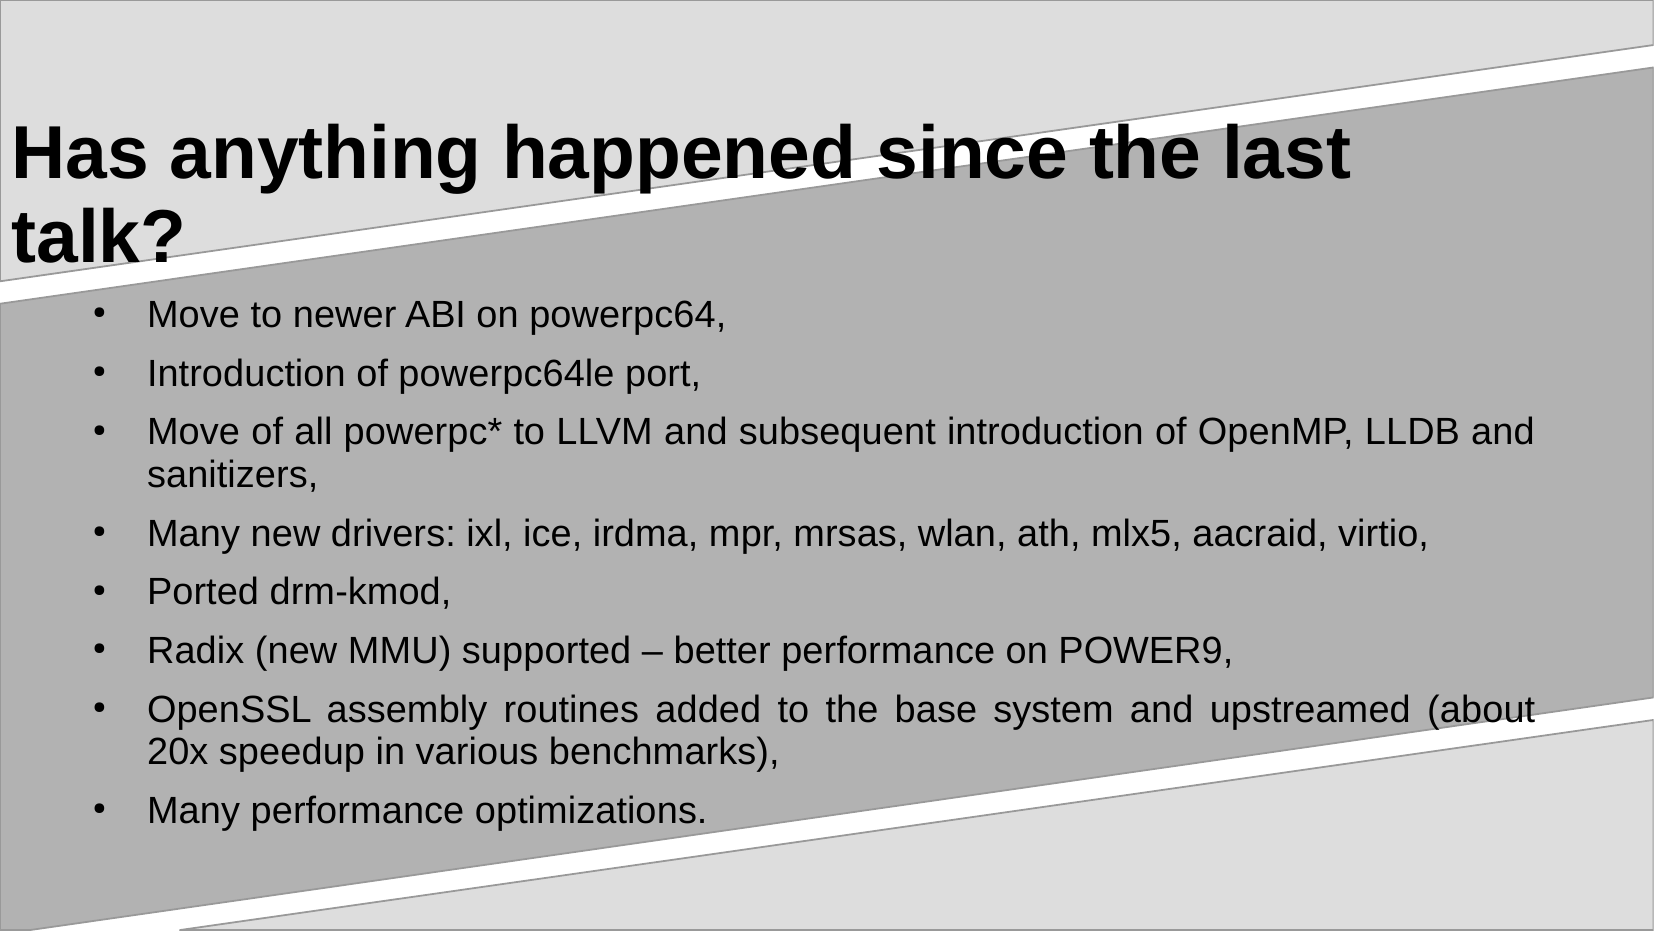

# Has anything happened since the last talk?
Move to newer ABI on powerpc64,
Introduction of powerpc64le port,
Move of all powerpc* to LLVM and subsequent introduction of OpenMP, LLDB and sanitizers,
Many new drivers: ixl, ice, irdma, mpr, mrsas, wlan, ath, mlx5, aacraid, virtio,
Ported drm-kmod,
Radix (new MMU) supported – better performance on POWER9,
OpenSSL assembly routines added to the base system and upstreamed (about 20x speedup in various benchmarks),
Many performance optimizations.